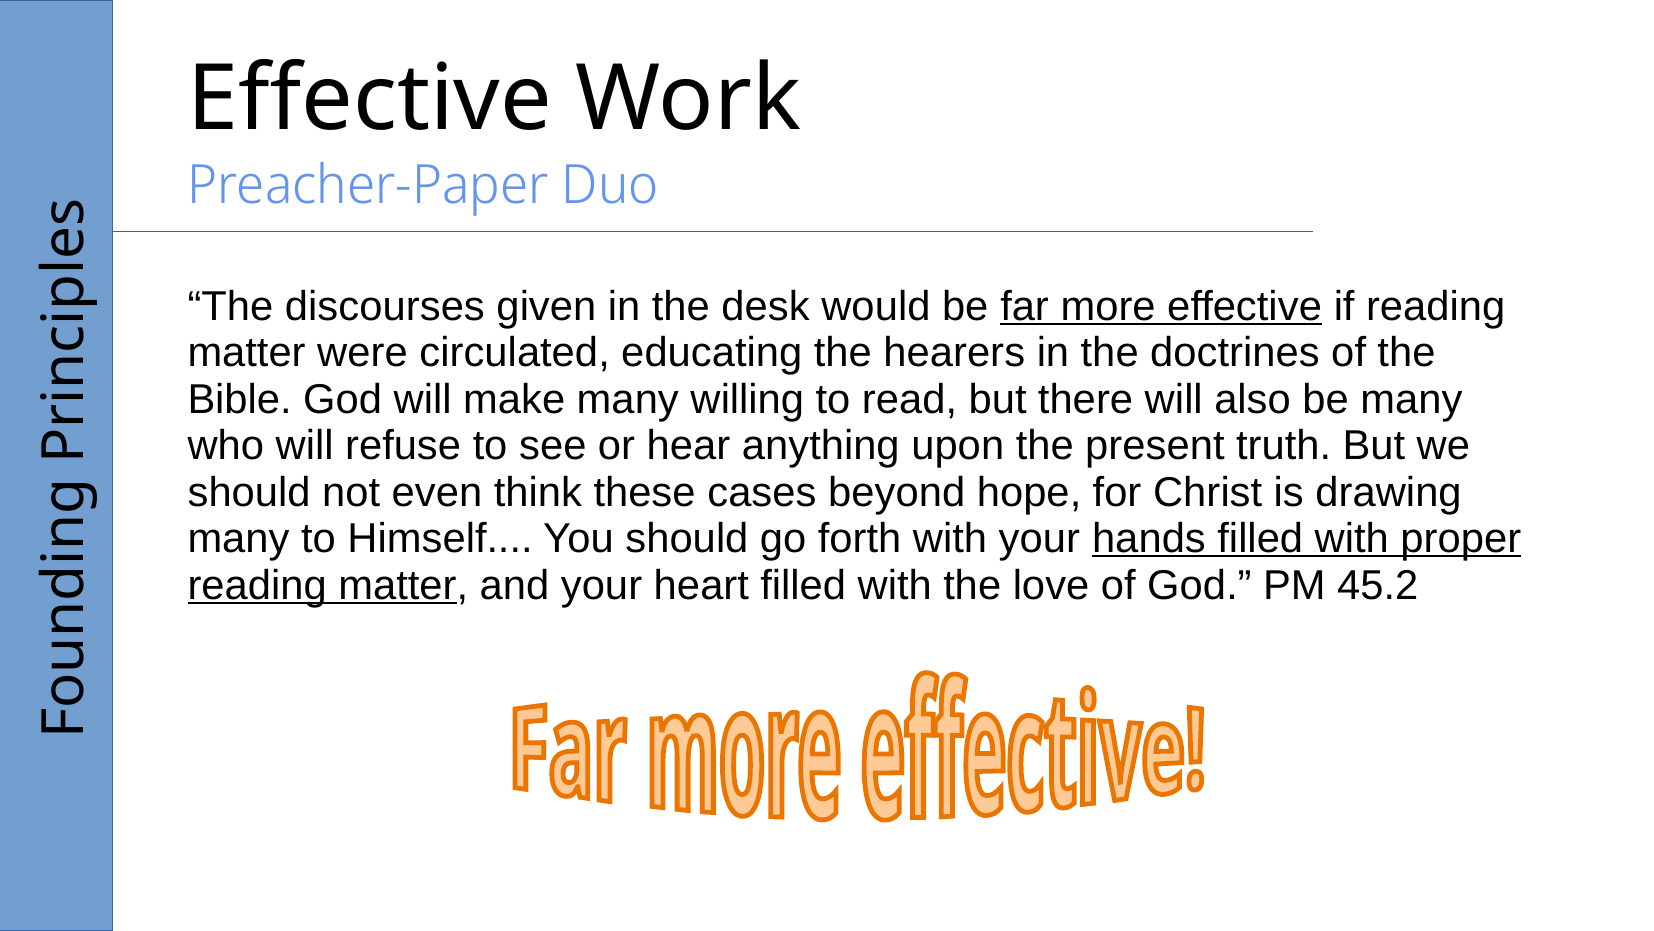

Effective Work
# Preacher-Paper Duo
“The discourses given in the desk would be far more effective if reading matter were circulated, educating the hearers in the doctrines of the Bible. God will make many willing to read, but there will also be many who will refuse to see or hear anything upon the present truth. But we should not even think these cases beyond hope, for Christ is drawing many to Himself.... You should go forth with your hands filled with proper reading matter, and your heart filled with the love of God.” PM 45.2
Founding Principles
Far more effective!